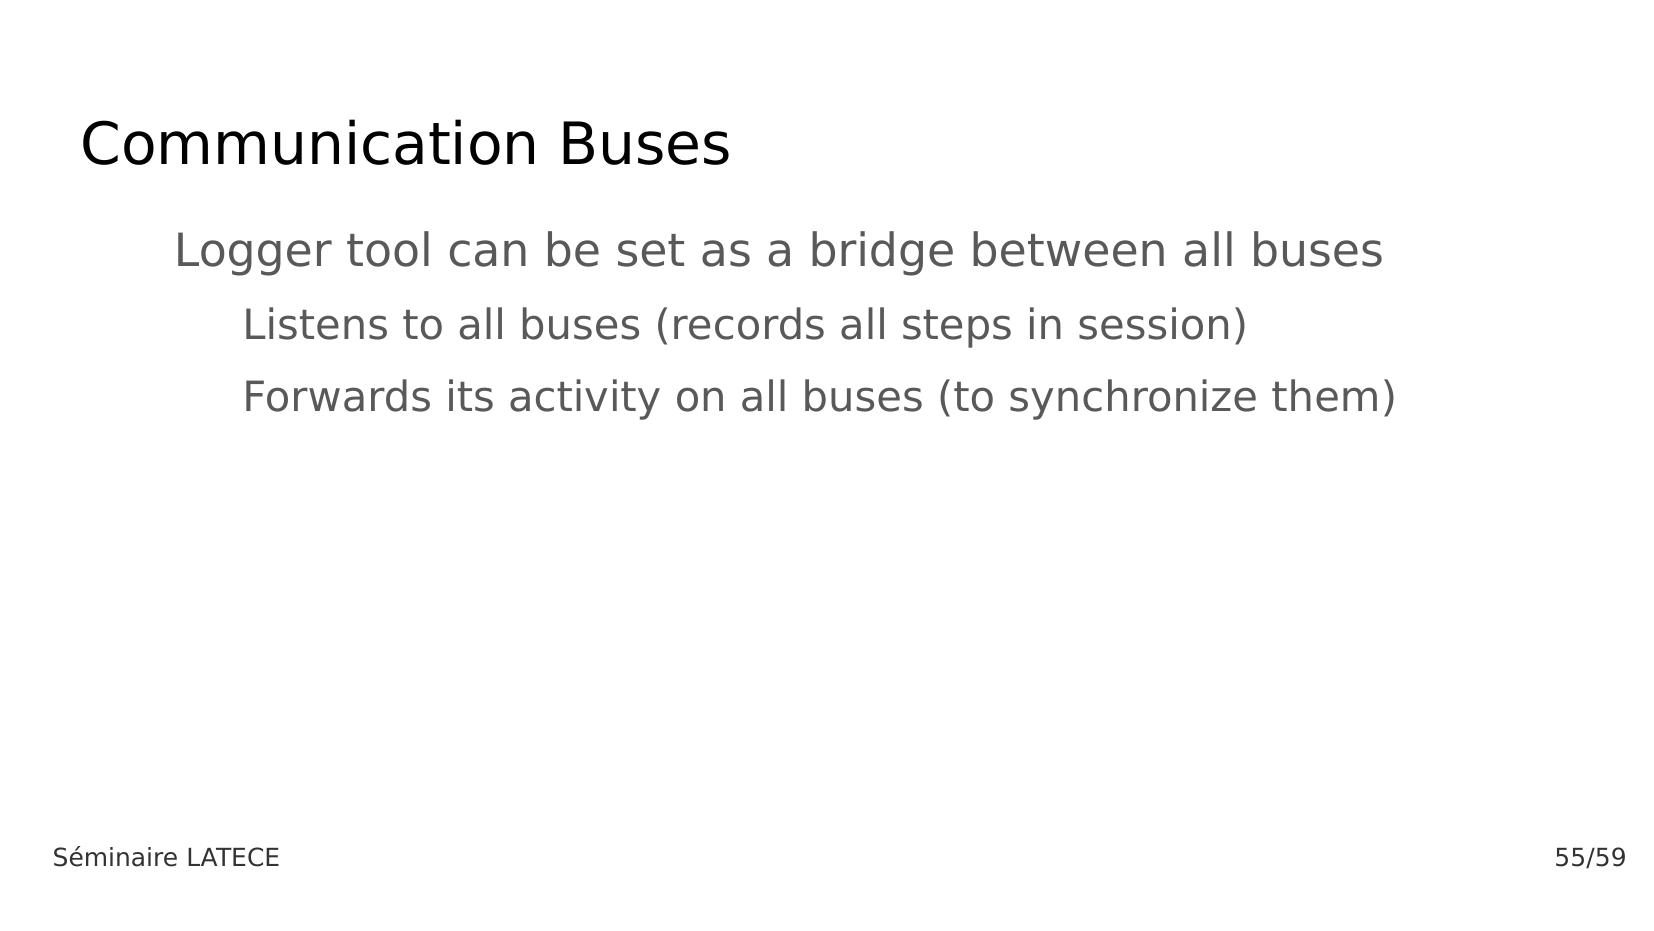

# Communication Buses
Logger tool can be set as a bridge between all buses
Listens to all buses (records all steps in session)
Forwards its activity on all buses (to synchronize them)